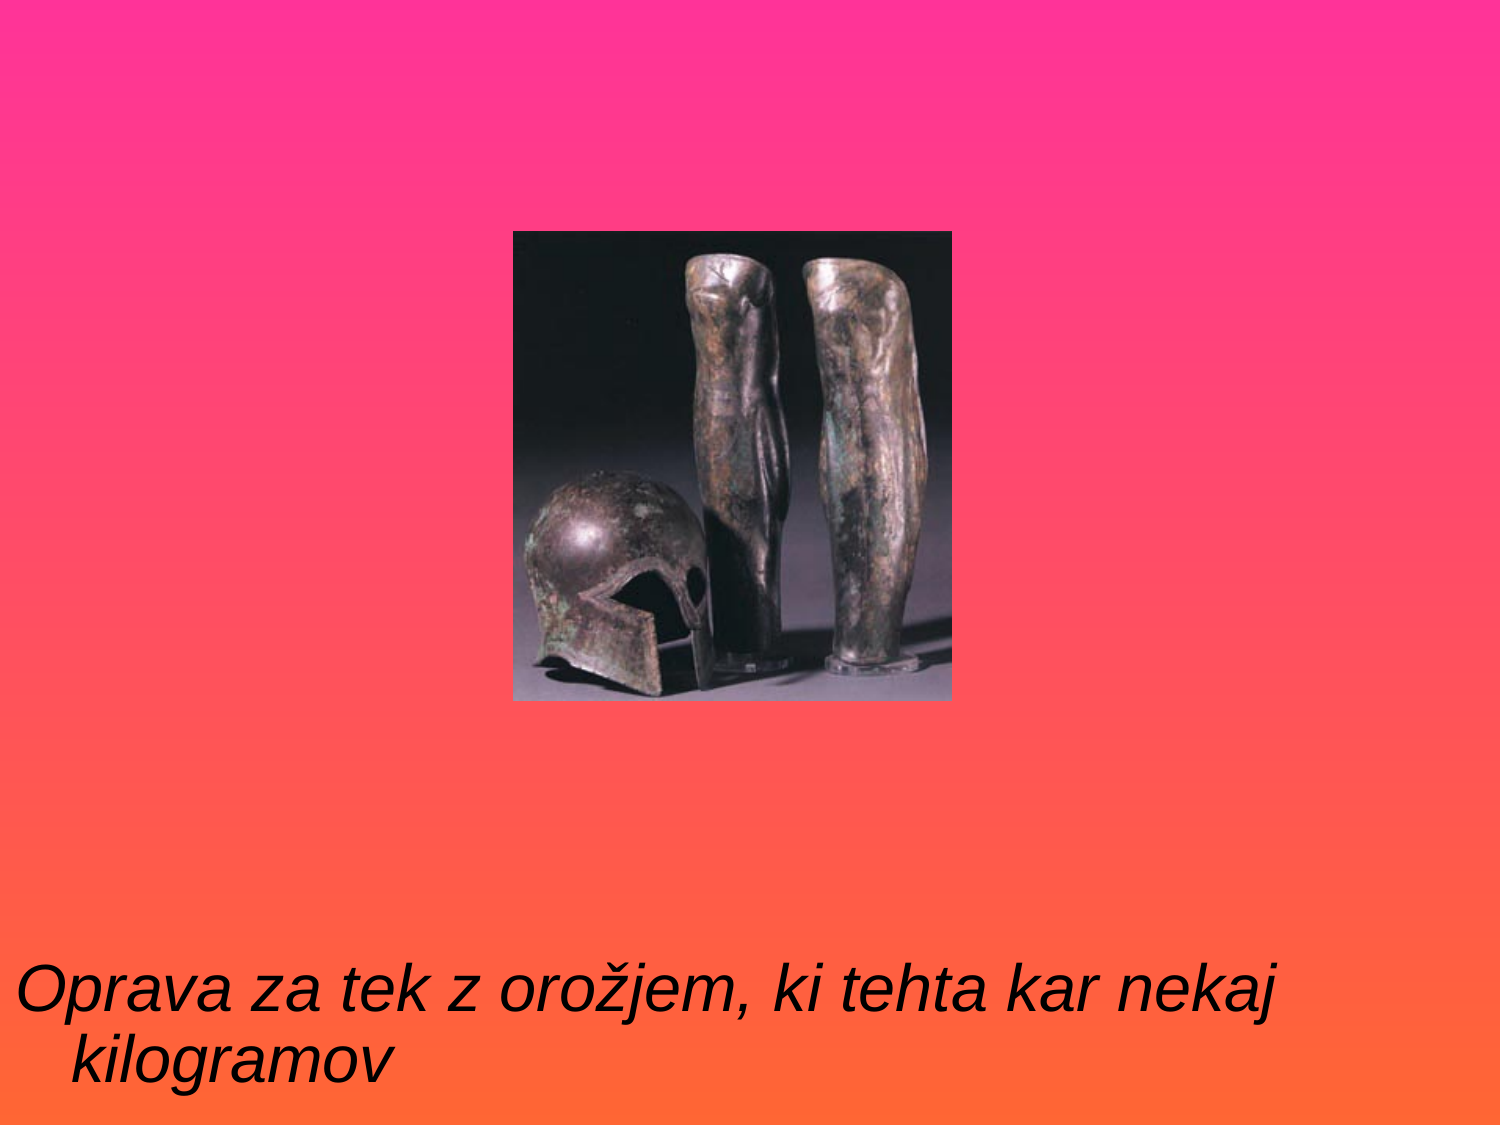

# Oprava za tek z orožjem, ki tehta kar nekaj kilogramov